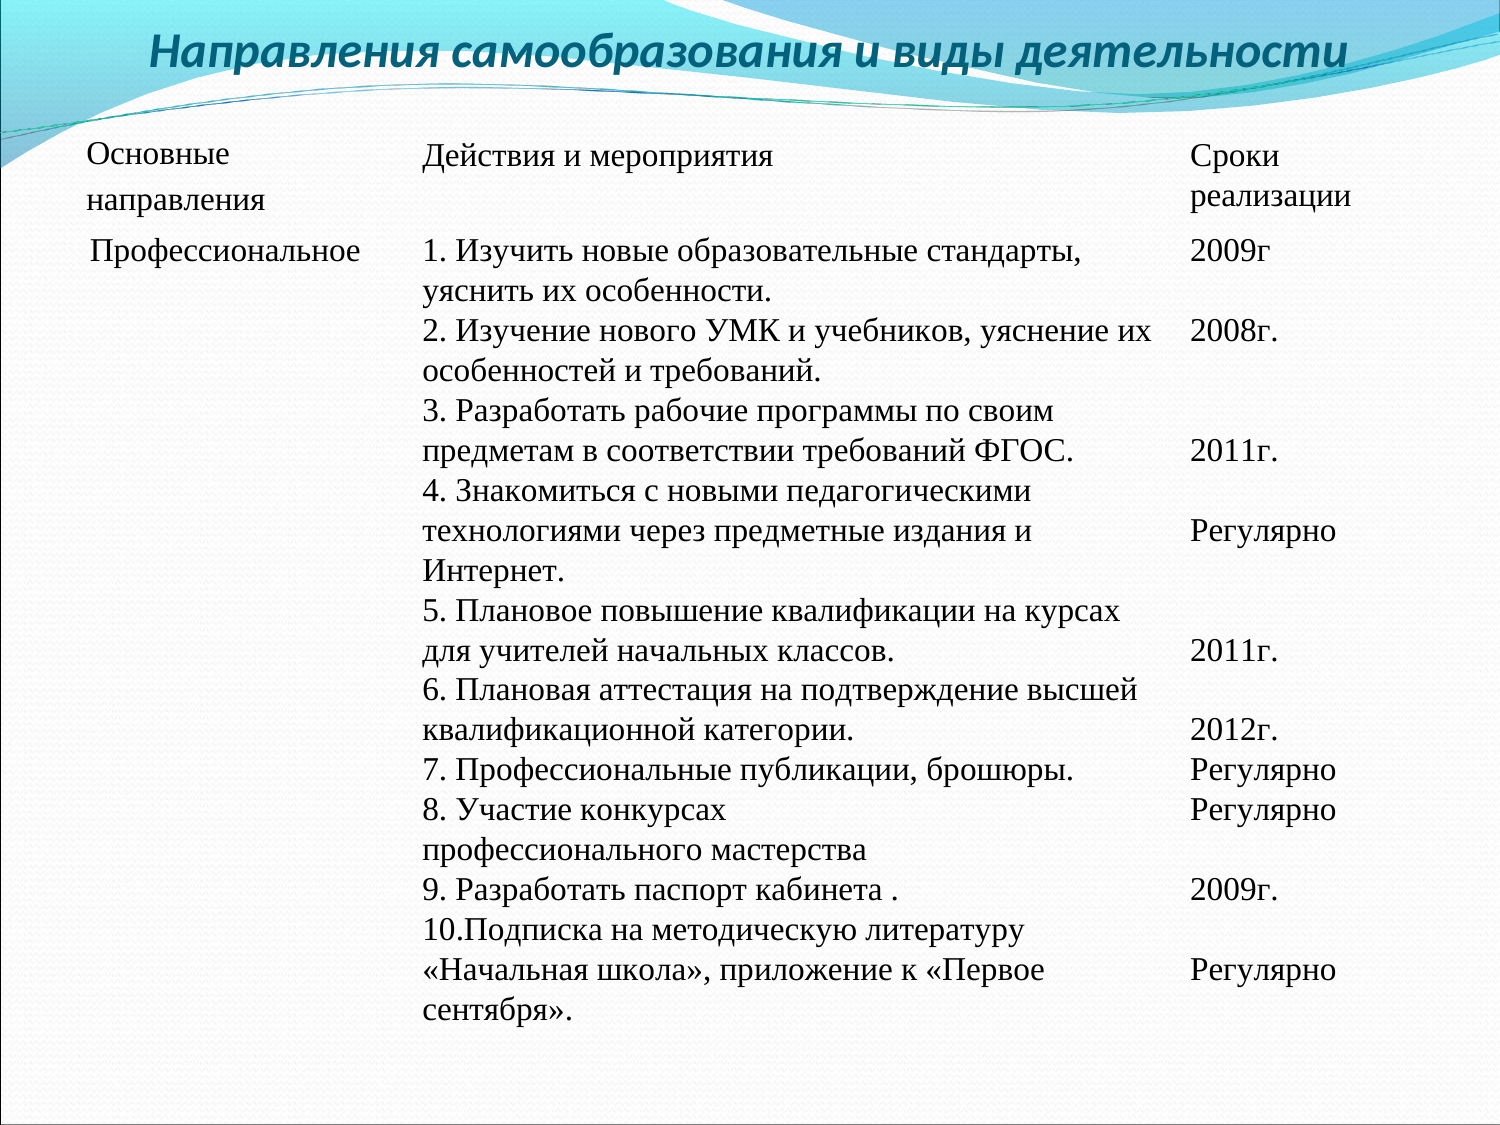

# Направления самообразования и виды деятельности
| Основные направления | Действия и мероприятия | Сроки реализации |
| --- | --- | --- |
| Профессиональное | 1. Изучить новые образовательные стандарты, уяснить их особенности. 2. Изучение нового УМК и учебников, уяснение их особенностей и требований. 3. Разработать рабочие программы по своим предметам в соответствии требований ФГОС. 4. Знакомиться с новыми педагогическими технологиями через предметные издания и Интернет. 5. Плановое повышение квалификации на курсах для учителей начальных классов. 6. Плановая аттестация на подтверждение высшей квалификационной категории. 7. Профессиональные публикации, брошюры. 8. Участие конкурсах профессионального мастерства 9. Разработать паспорт кабинета . 10.Подписка на методическую литературу «Начальная школа», приложение к «Первое сентября». | 2009г   2008г.     2011г.   Регулярно     2011г.   2012г. Регулярно Регулярно   2009г.   Регулярно |